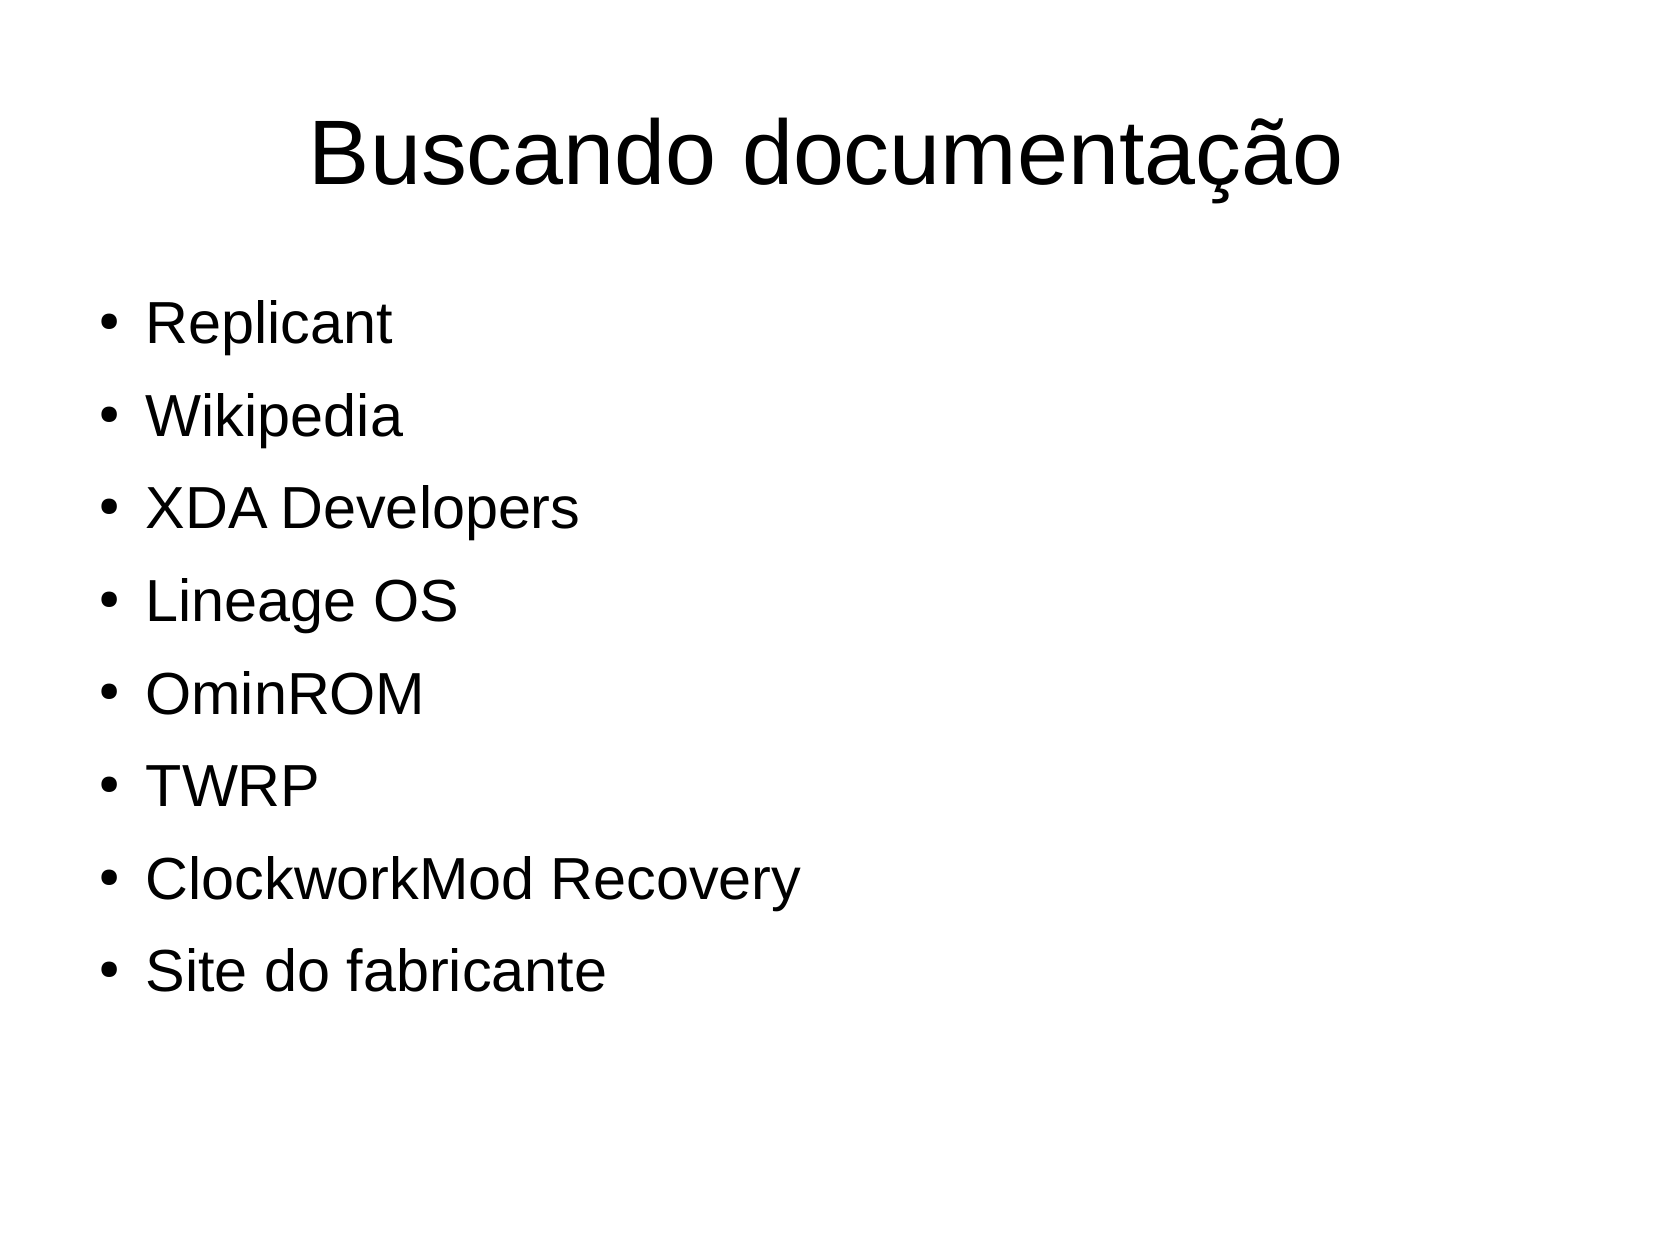

# Buscando documentação
Replicant
Wikipedia
XDA Developers
Lineage OS
OminROM
TWRP
ClockworkMod Recovery
Site do fabricante